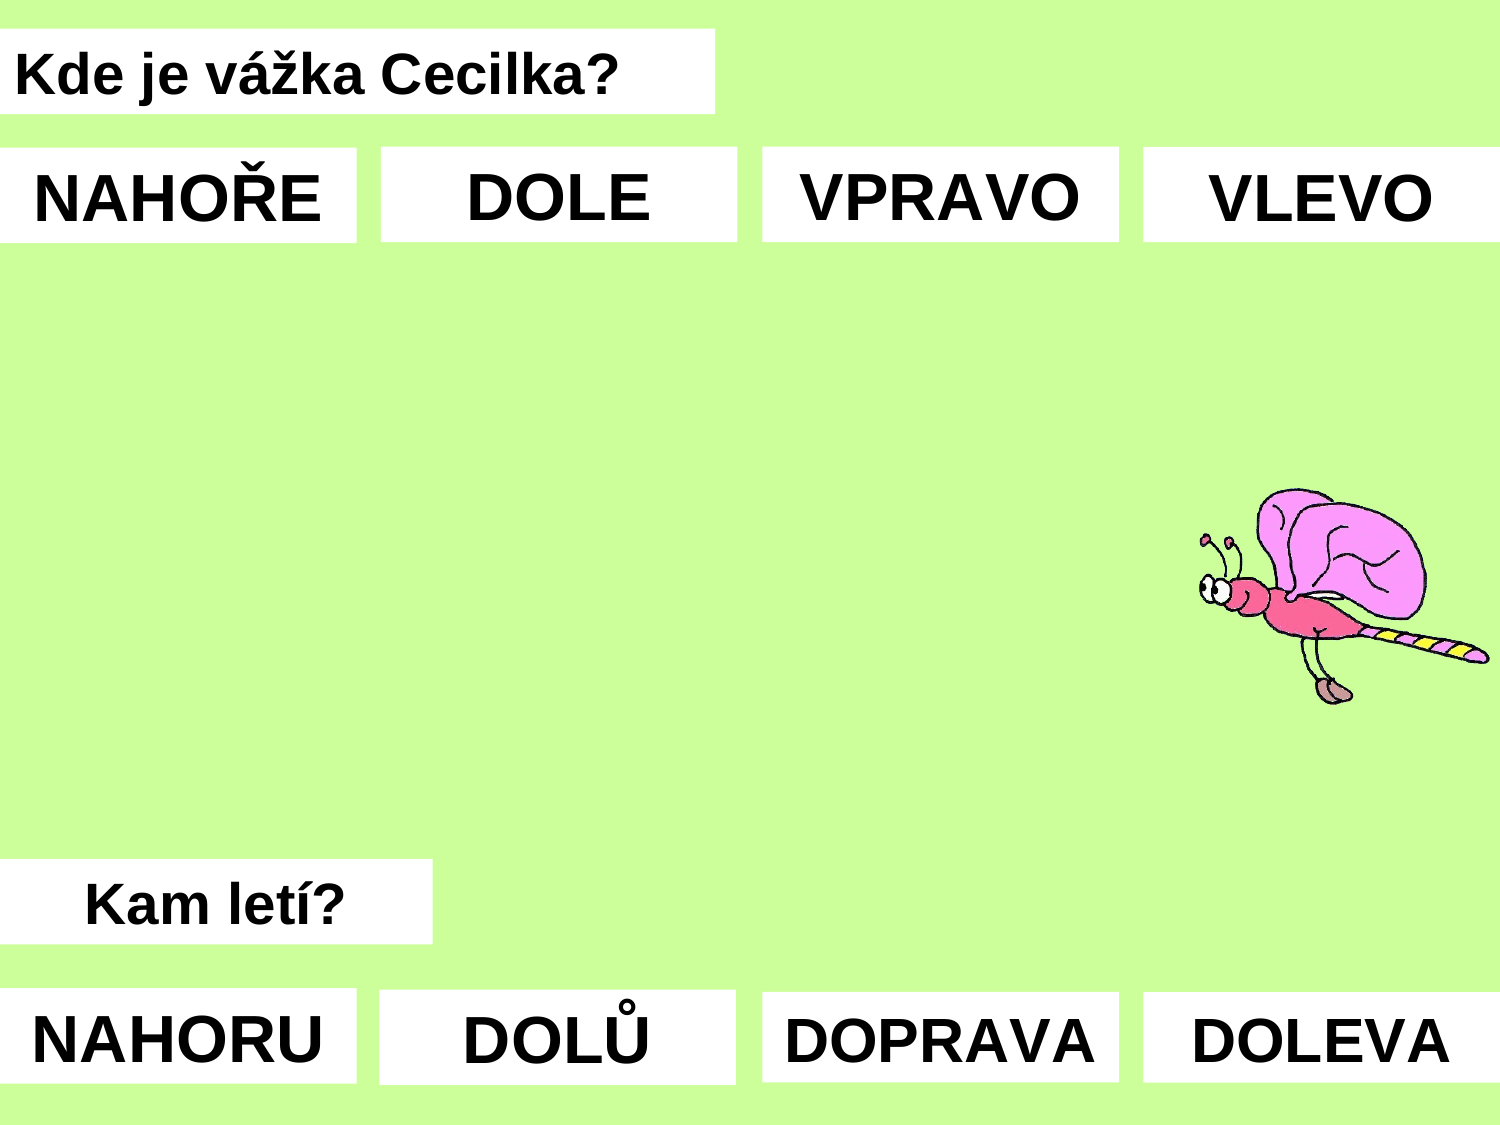

Kde je vážka Cecilka?
DOLE
VPRAVO
VLEVO
NAHOŘE
Kam letí?
NAHORU
DOLŮ
DOPRAVA
DOLEVA